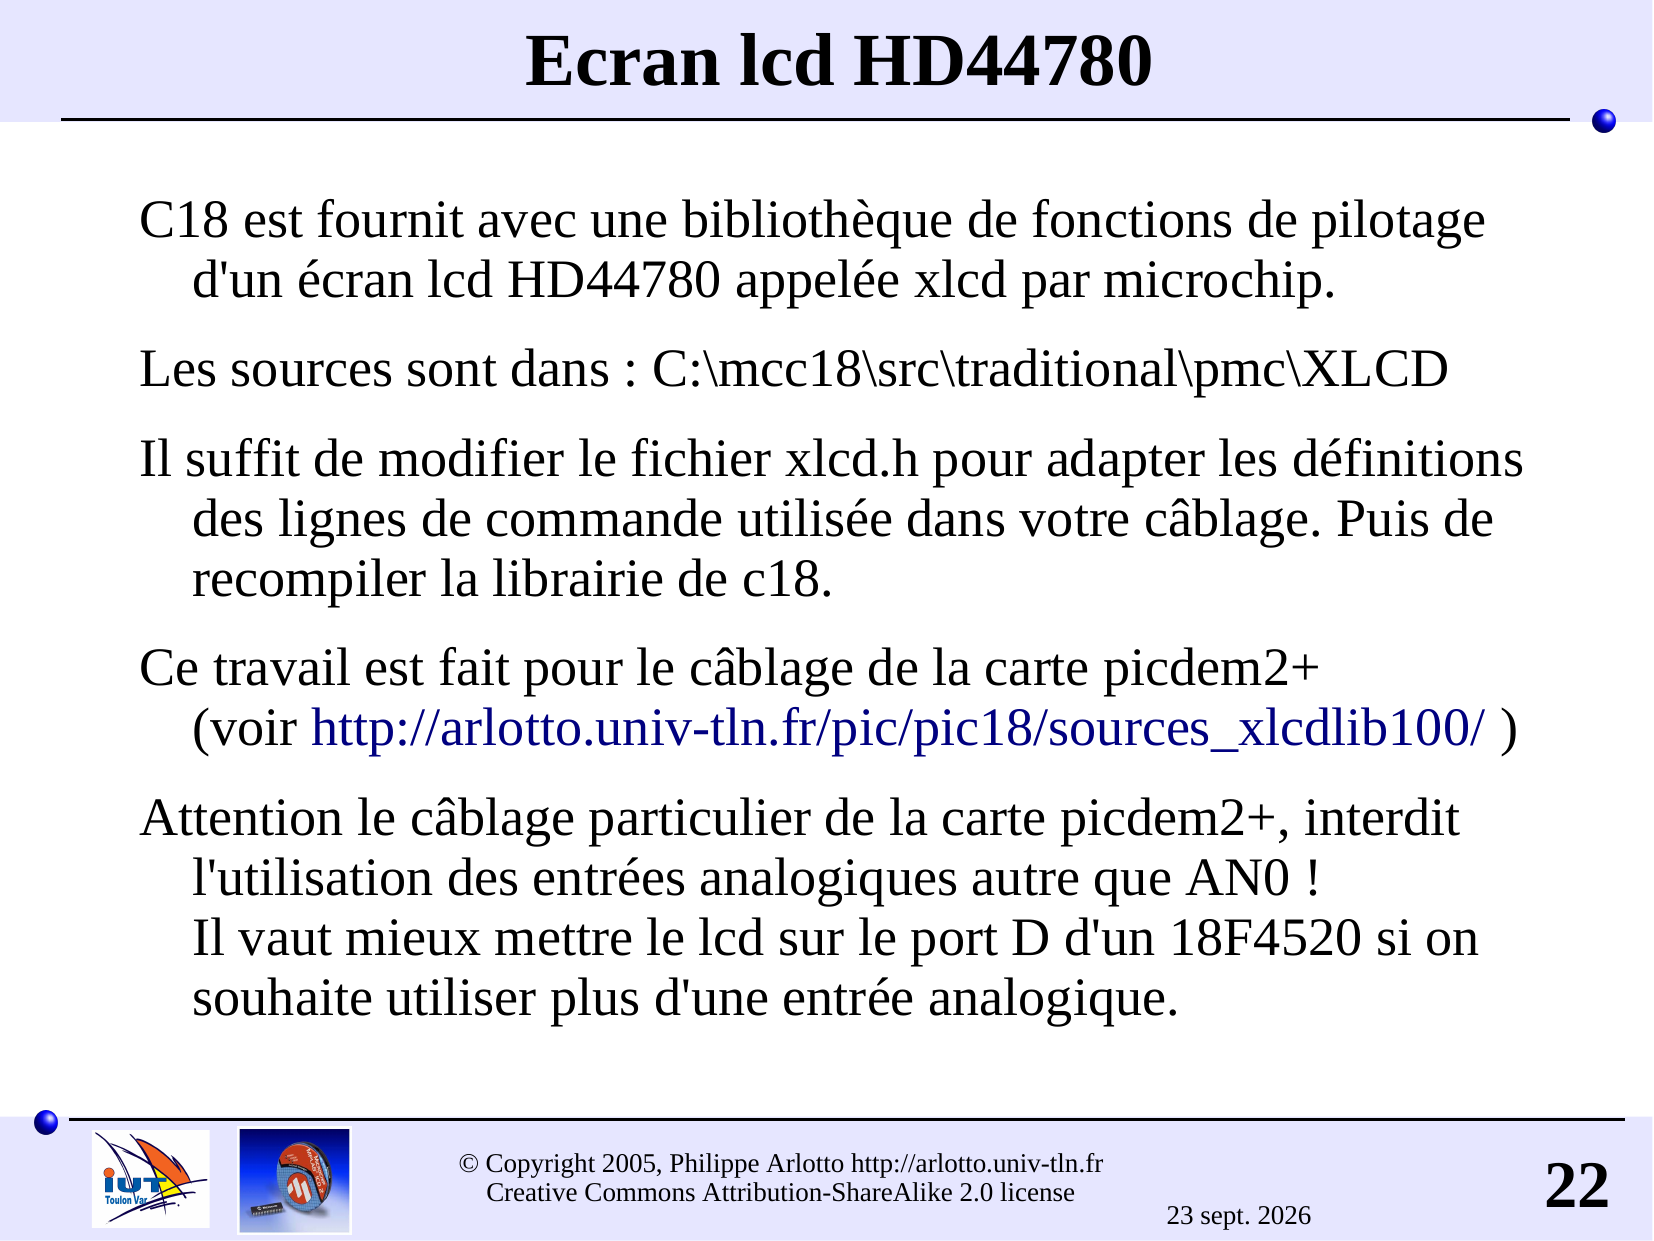

# Ecran lcd HD44780
C18 est fournit avec une bibliothèque de fonctions de pilotage d'un écran lcd HD44780 appelée xlcd par microchip.
Les sources sont dans : C:\mcc18\src\traditional\pmc\XLCD
Il suffit de modifier le fichier xlcd.h pour adapter les définitions des lignes de commande utilisée dans votre câblage. Puis de recompiler la librairie de c18.
Ce travail est fait pour le câblage de la carte picdem2+
(voir http://arlotto.univ-tln.fr/pic/pic18/sources_xlcdlib100/ )
Attention le câblage particulier de la carte picdem2+, interdit
l'utilisation des entrées analogiques autre que AN0 !
Il vaut mieux mettre le lcd sur le port D d'un 18F4520 si on
souhaite utiliser plus d'une entrée analogique.